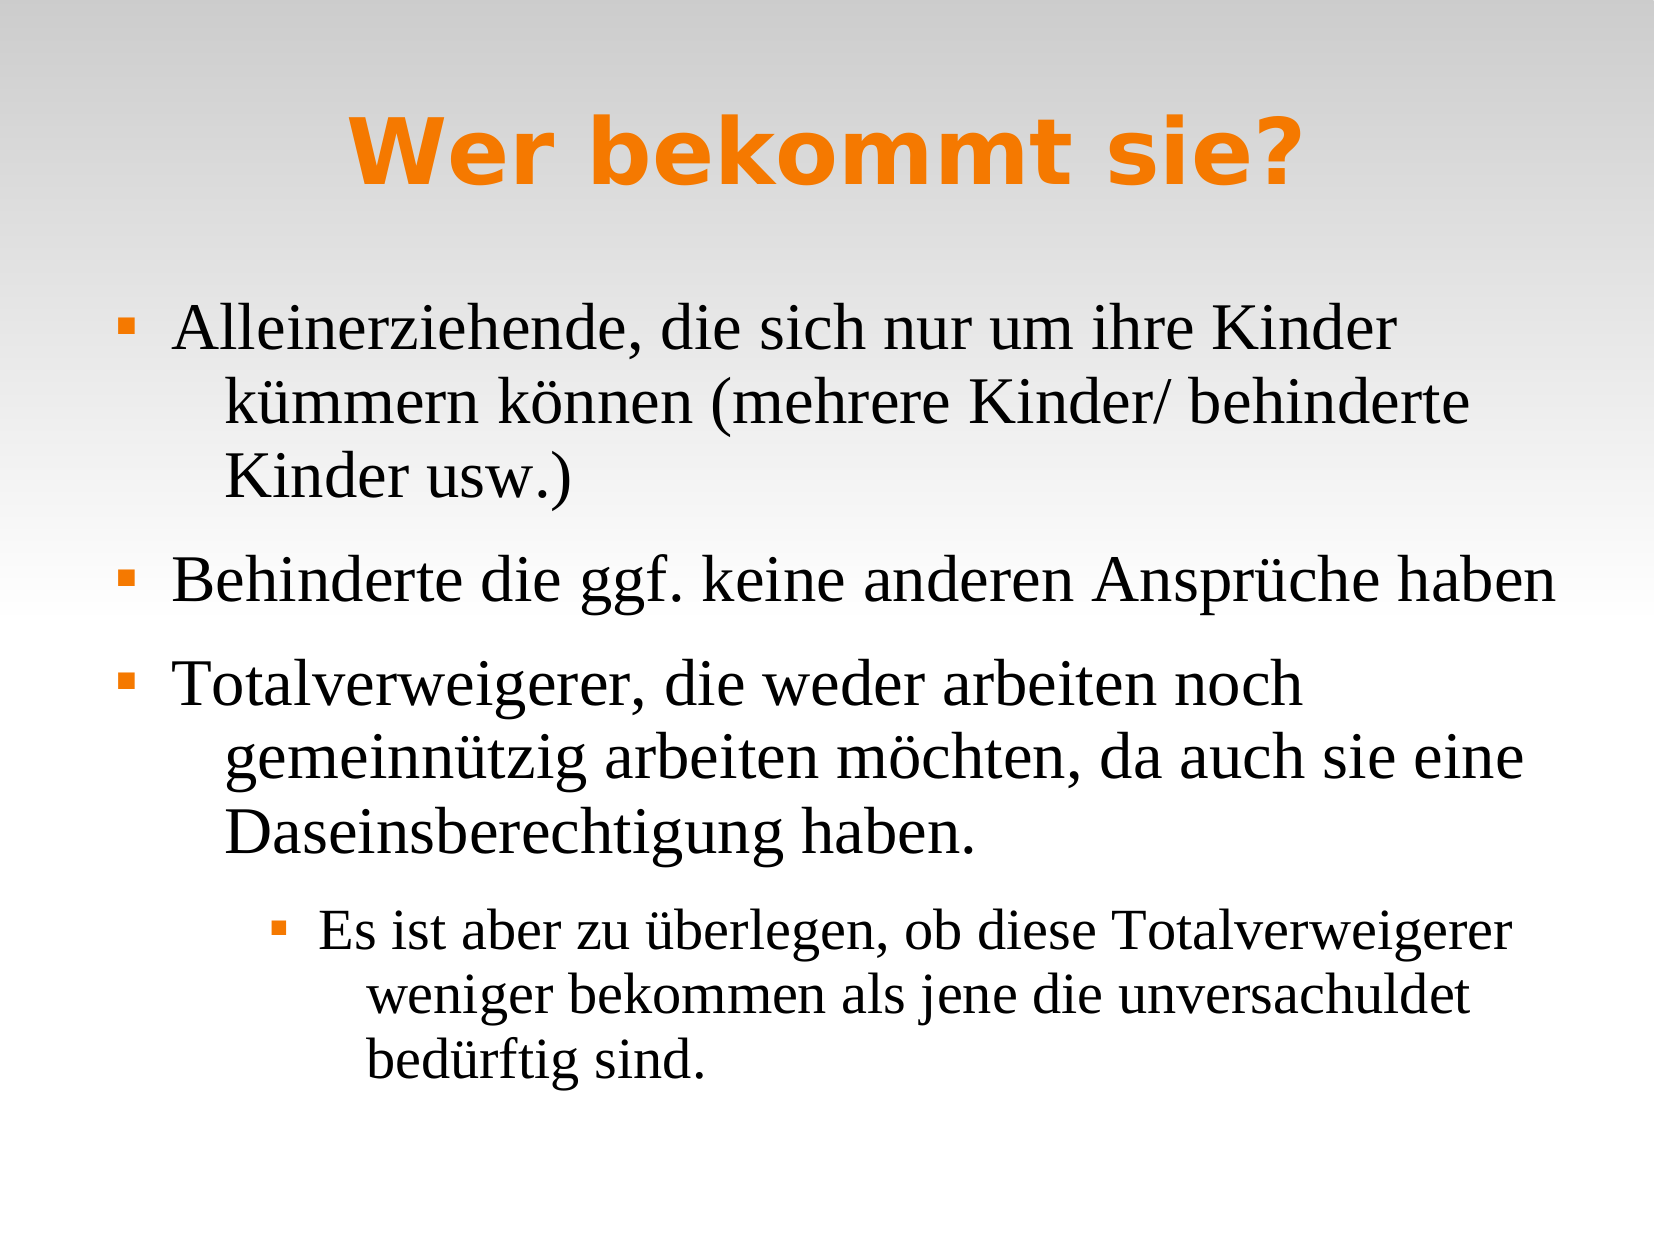

# Wer bekommt sie?
Alleinerziehende, die sich nur um ihre Kinder kümmern können (mehrere Kinder/ behinderte Kinder usw.)
Behinderte die ggf. keine anderen Ansprüche haben
Totalverweigerer, die weder arbeiten noch gemeinnützig arbeiten möchten, da auch sie eine Daseinsberechtigung haben.
Es ist aber zu überlegen, ob diese Totalverweigerer weniger bekommen als jene die unversachuldet bedürftig sind.